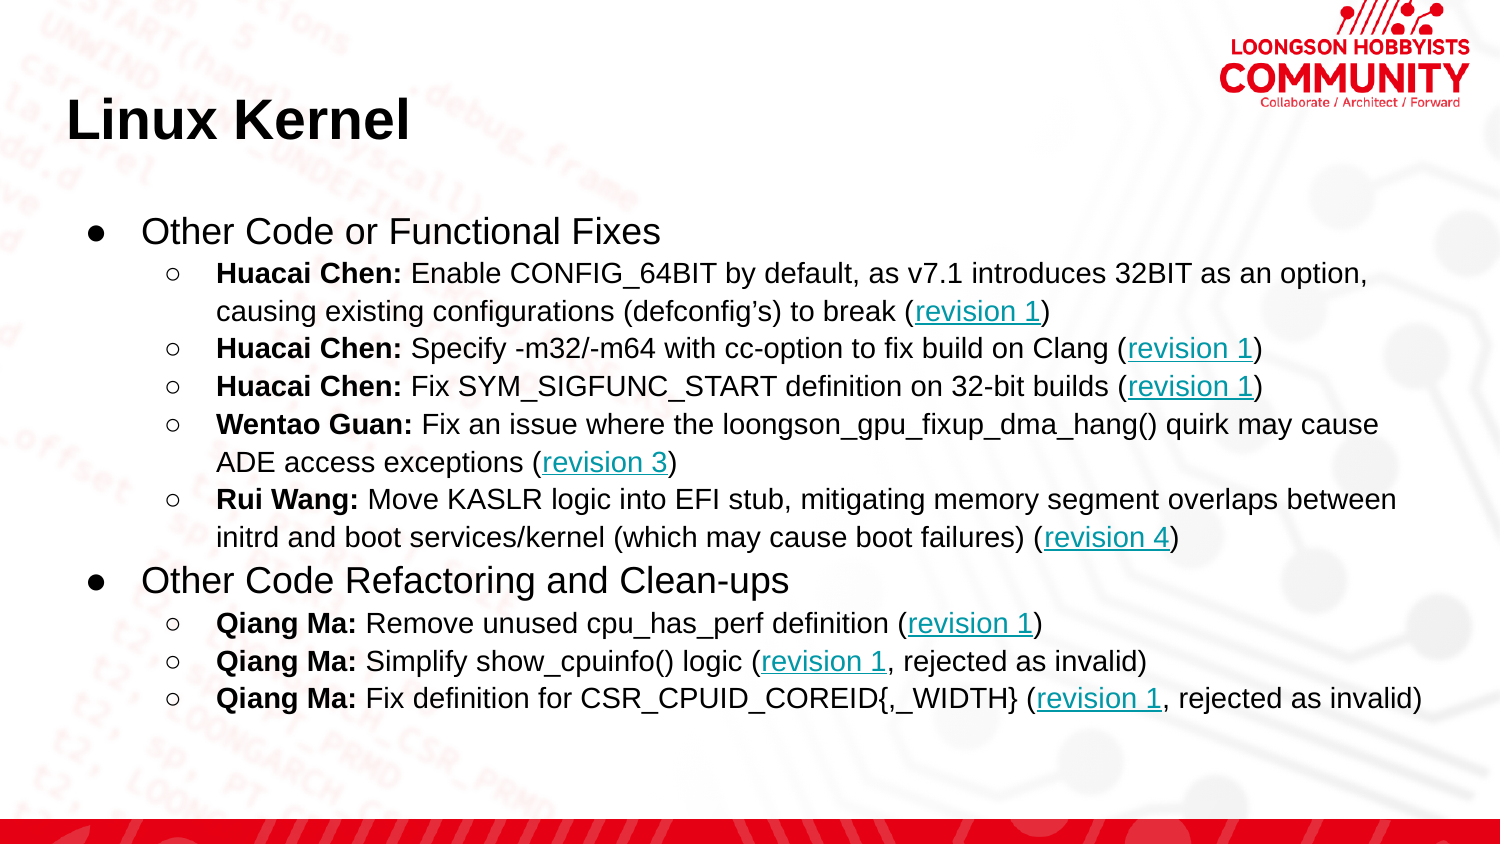

# Linux Kernel
Other Code or Functional Fixes
Huacai Chen: Enable CONFIG_64BIT by default, as v7.1 introduces 32BIT as an option, causing existing configurations (defconfig’s) to break (revision 1)
Huacai Chen: Specify -m32/-m64 with cc-option to fix build on Clang (revision 1)
Huacai Chen: Fix SYM_SIGFUNC_START definition on 32-bit builds (revision 1)
Wentao Guan: Fix an issue where the loongson_gpu_fixup_dma_hang() quirk may cause ADE access exceptions (revision 3)
Rui Wang: Move KASLR logic into EFI stub, mitigating memory segment overlaps between initrd and boot services/kernel (which may cause boot failures) (revision 4)
Other Code Refactoring and Clean-ups
Qiang Ma: Remove unused cpu_has_perf definition (revision 1)
Qiang Ma: Simplify show_cpuinfo() logic (revision 1, rejected as invalid)
Qiang Ma: Fix definition for CSR_CPUID_COREID{,_WIDTH} (revision 1, rejected as invalid)